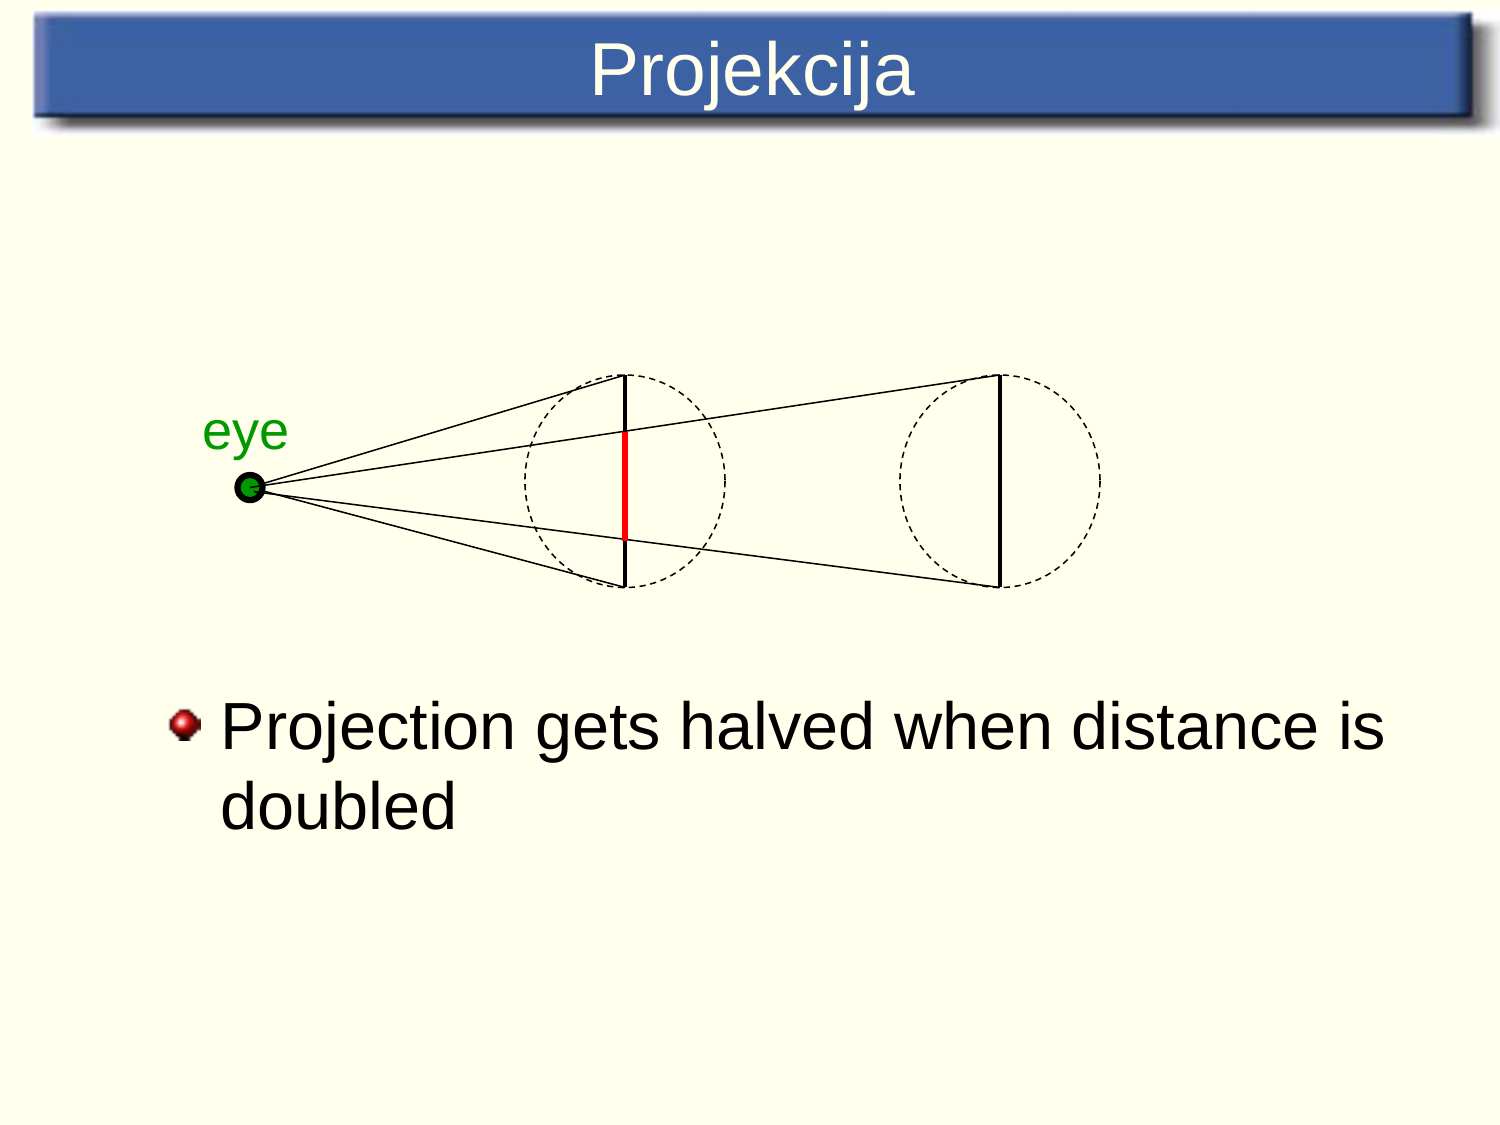

# Projekcija
eye
Projection gets halved when distance is doubled